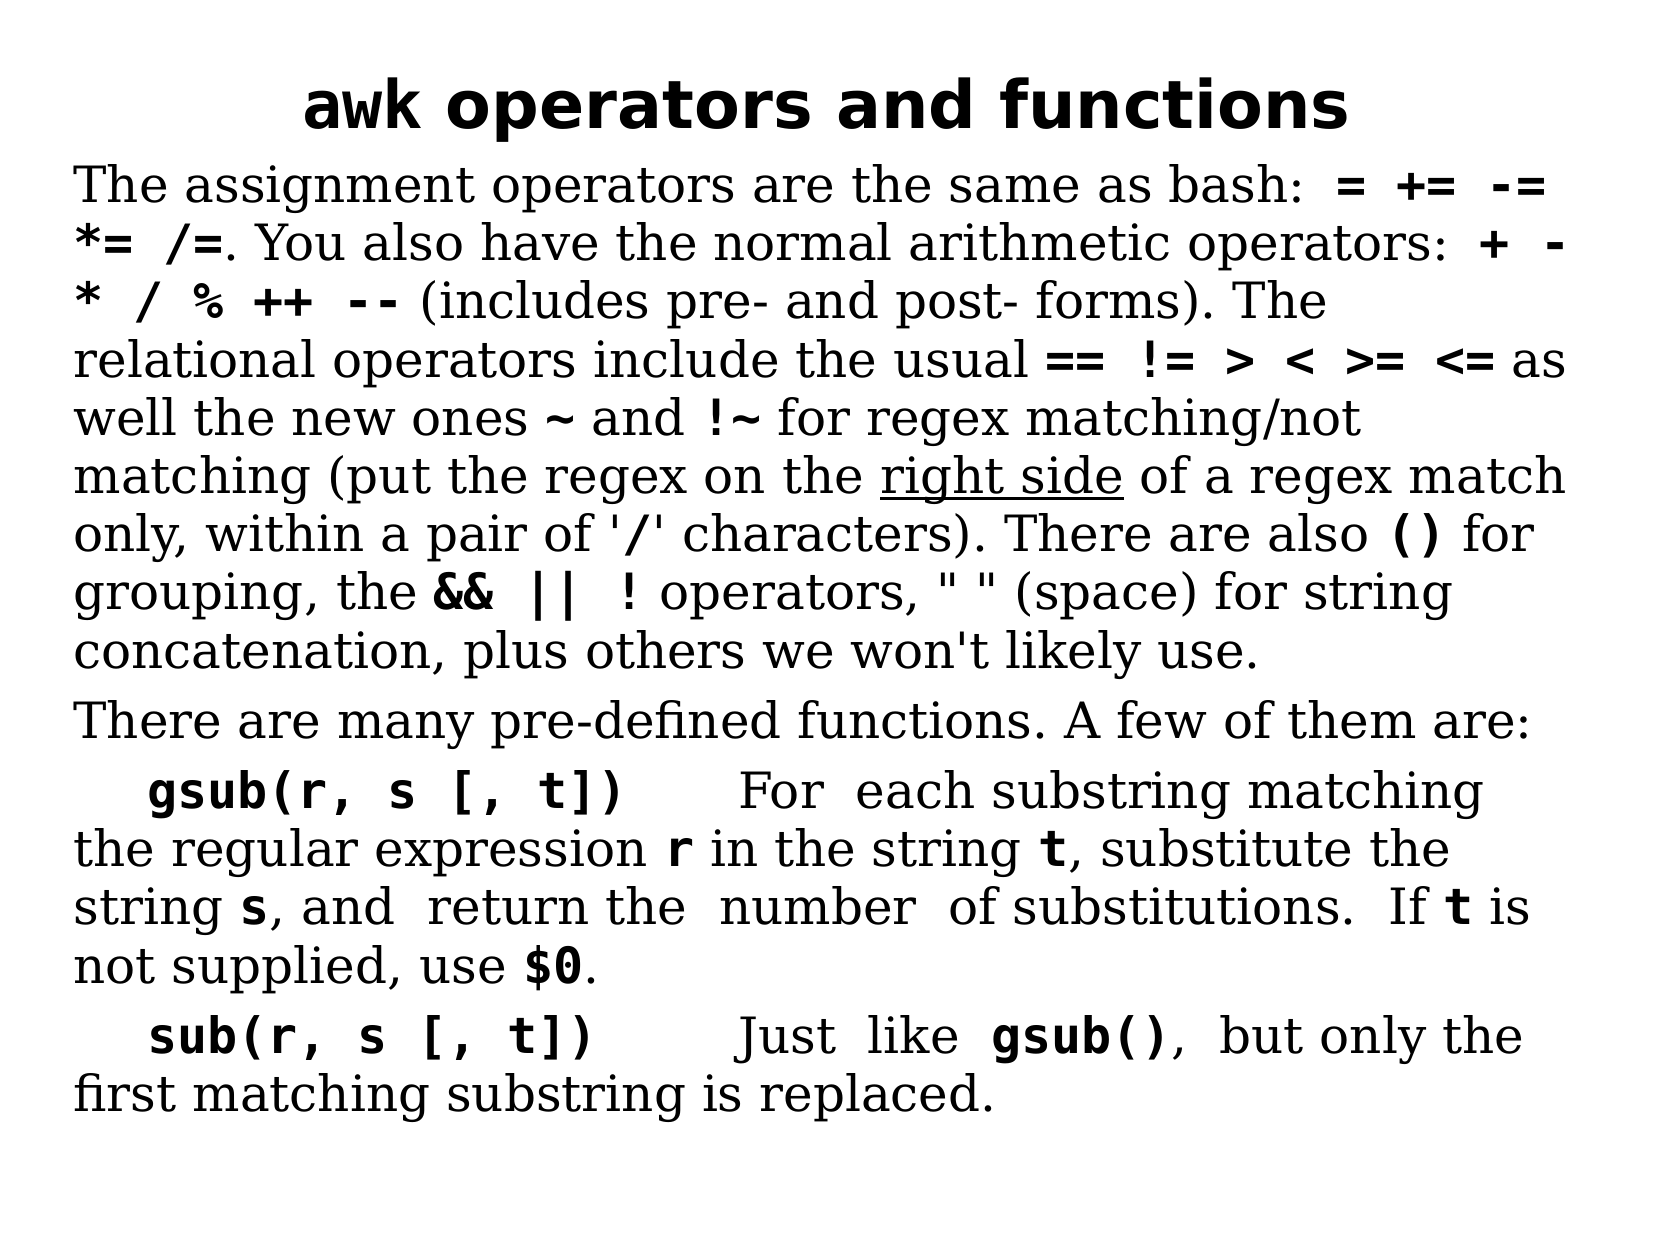

awk operators and functions
The assignment operators are the same as bash: = += -= *= /=. You also have the normal arithmetic operators: + - * / % ++ -- (includes pre- and post- forms). The relational operators include the usual == != > < >= <= as well the new ones ~ and !~ for regex matching/not matching (put the regex on the right side of a regex match only, within a pair of '/' characters). There are also () for grouping, the && || ! operators, " " (space) for string concatenation, plus others we won't likely use.
There are many pre-defined functions. A few of them are:
	gsub(r, s [, t])		For each substring matching the regular expression r in the string t, substitute the string s, and return the number of substitutions. If t is not supplied, use $0.
	sub(r, s [, t])		Just like gsub(), but only the first matching substring is replaced.